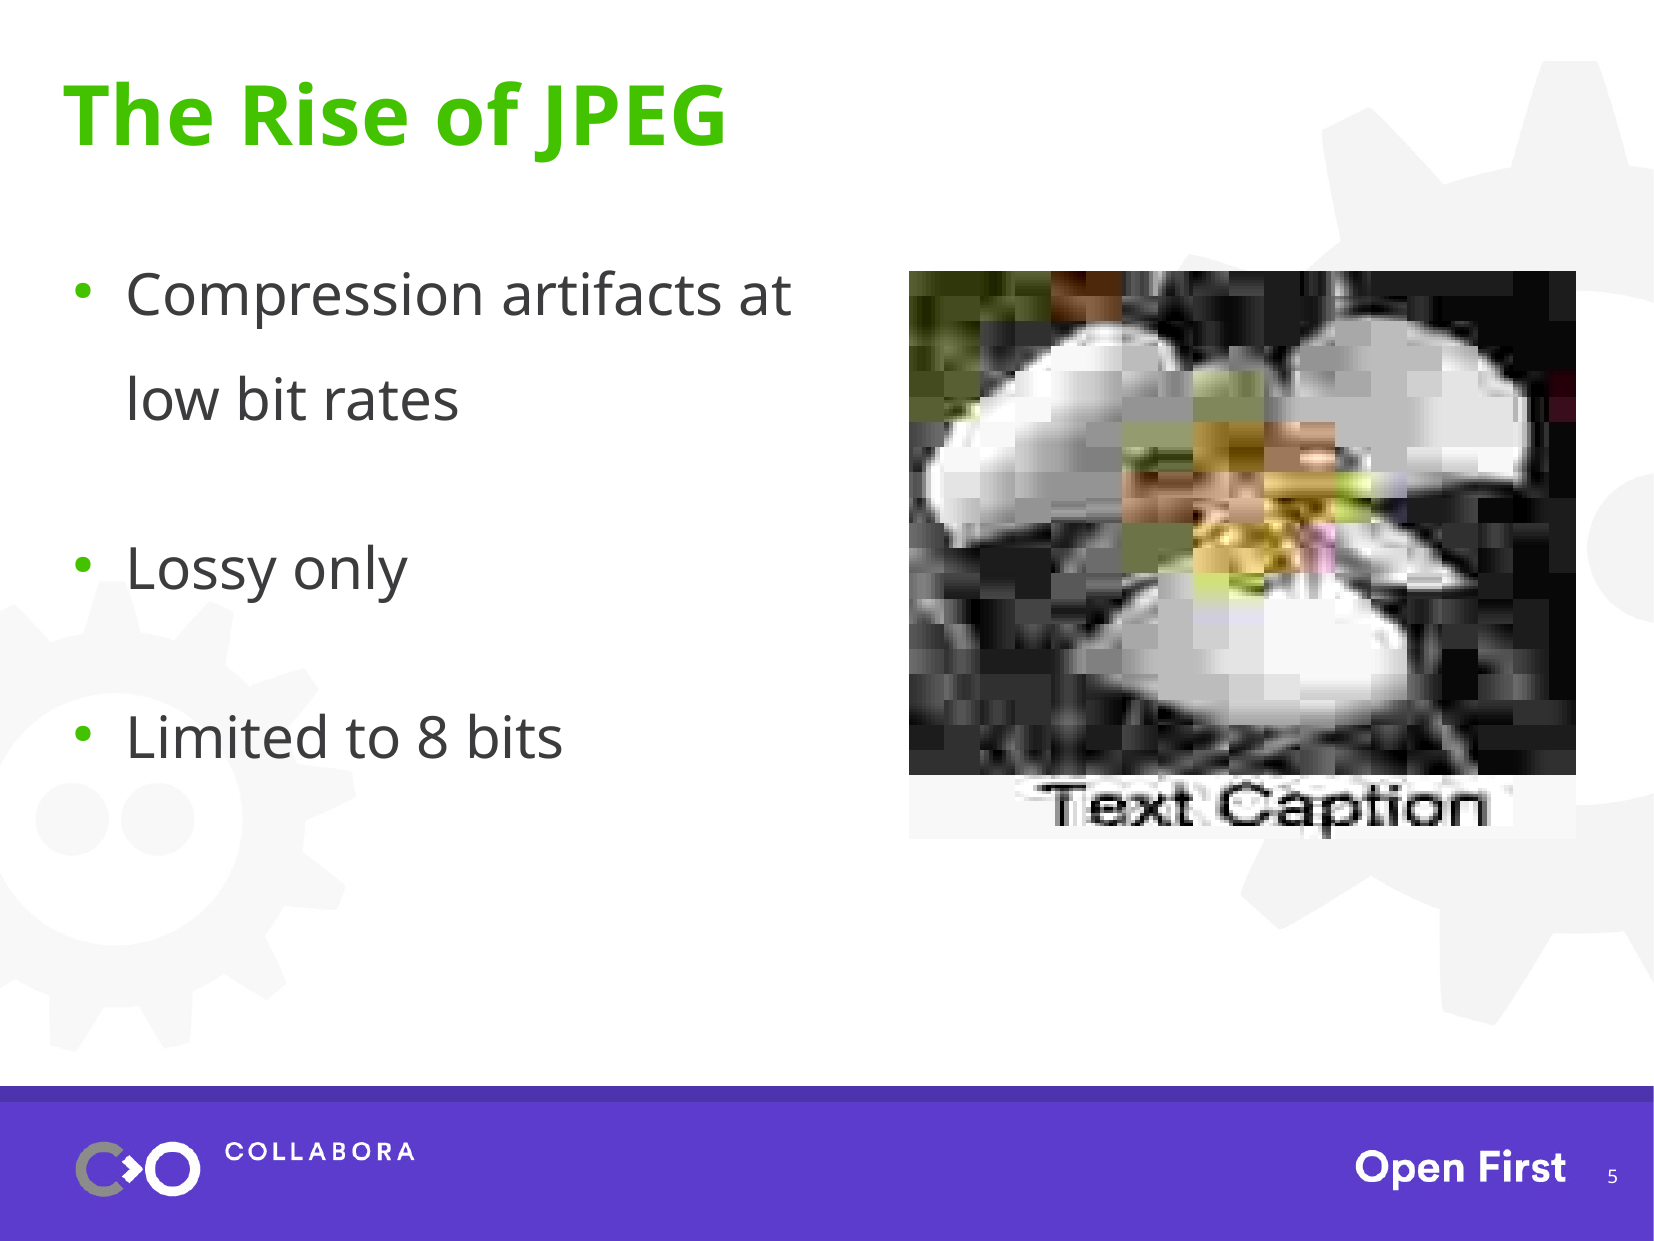

# The Rise of JPEG
Compression artifacts at low bit rates
Lossy only
Limited to 8 bits